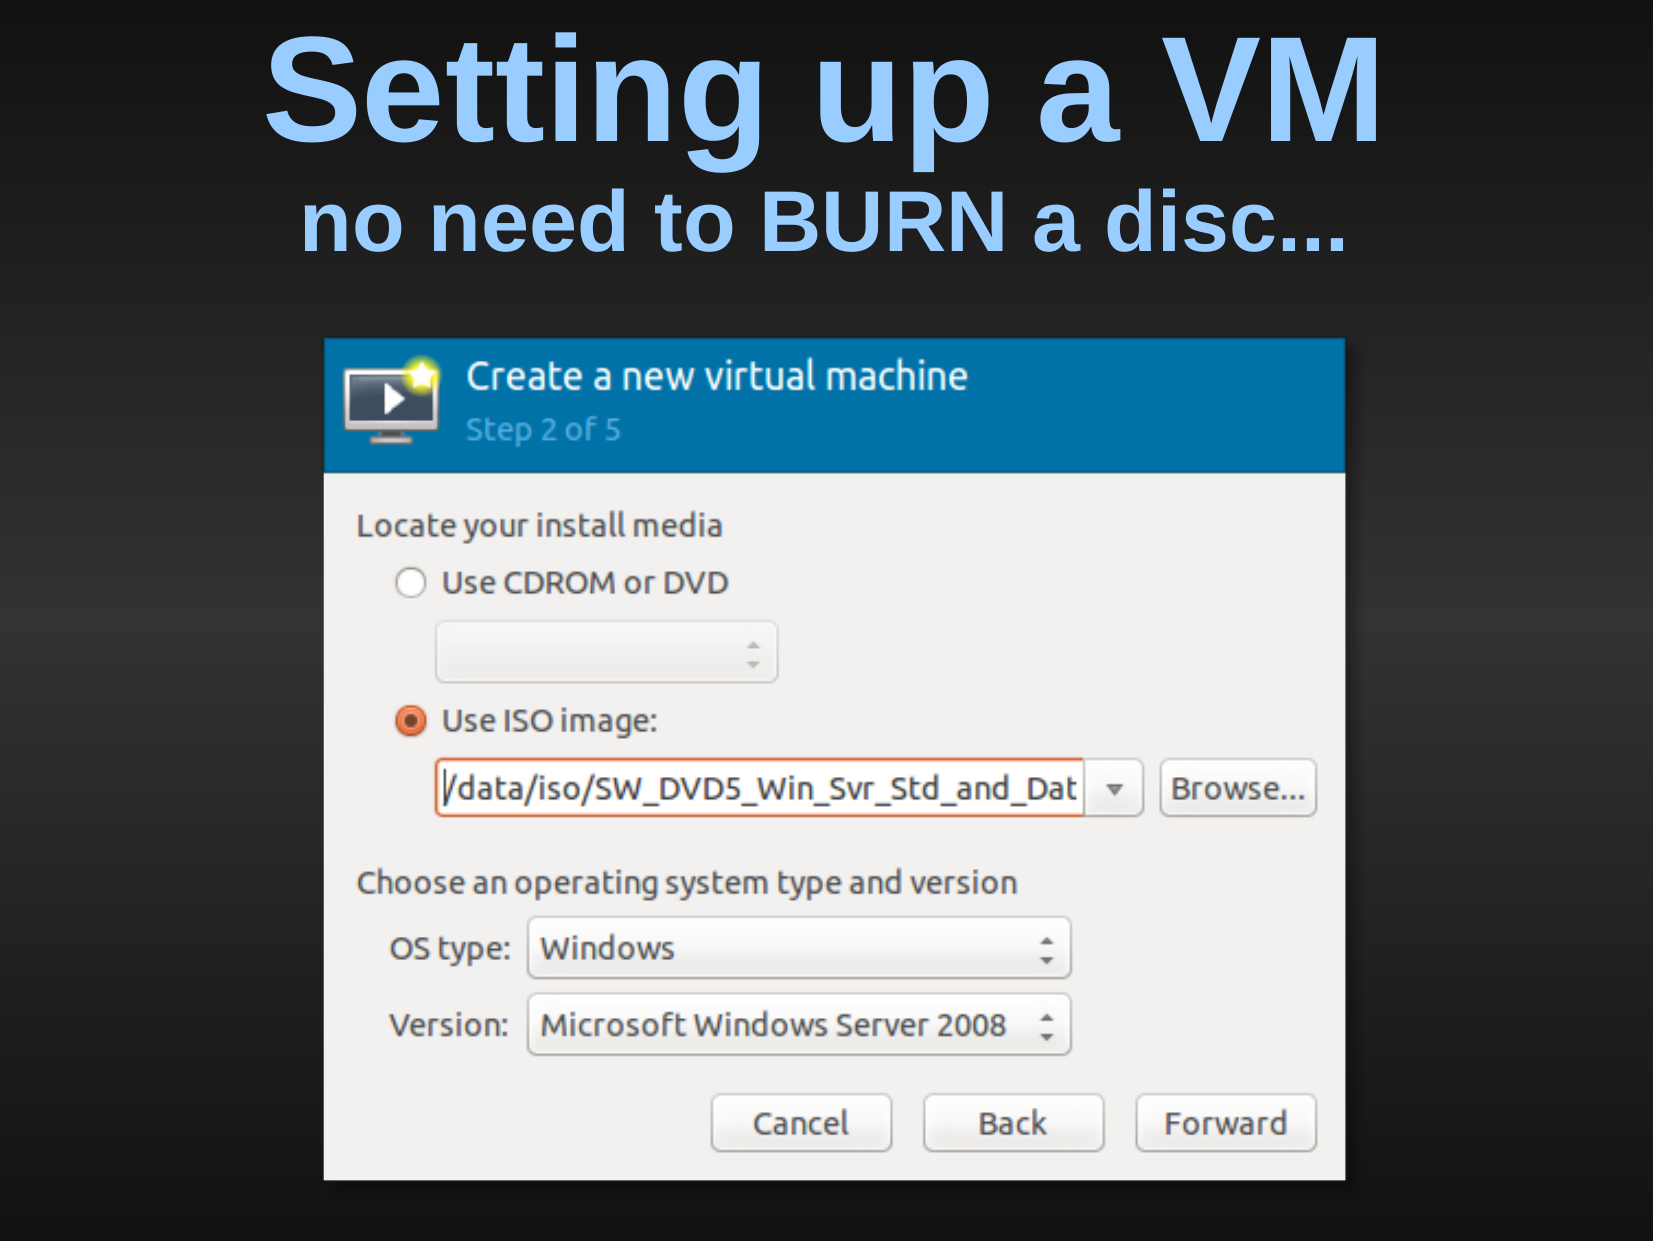

# Setting up a VM no need to BURN a disc...